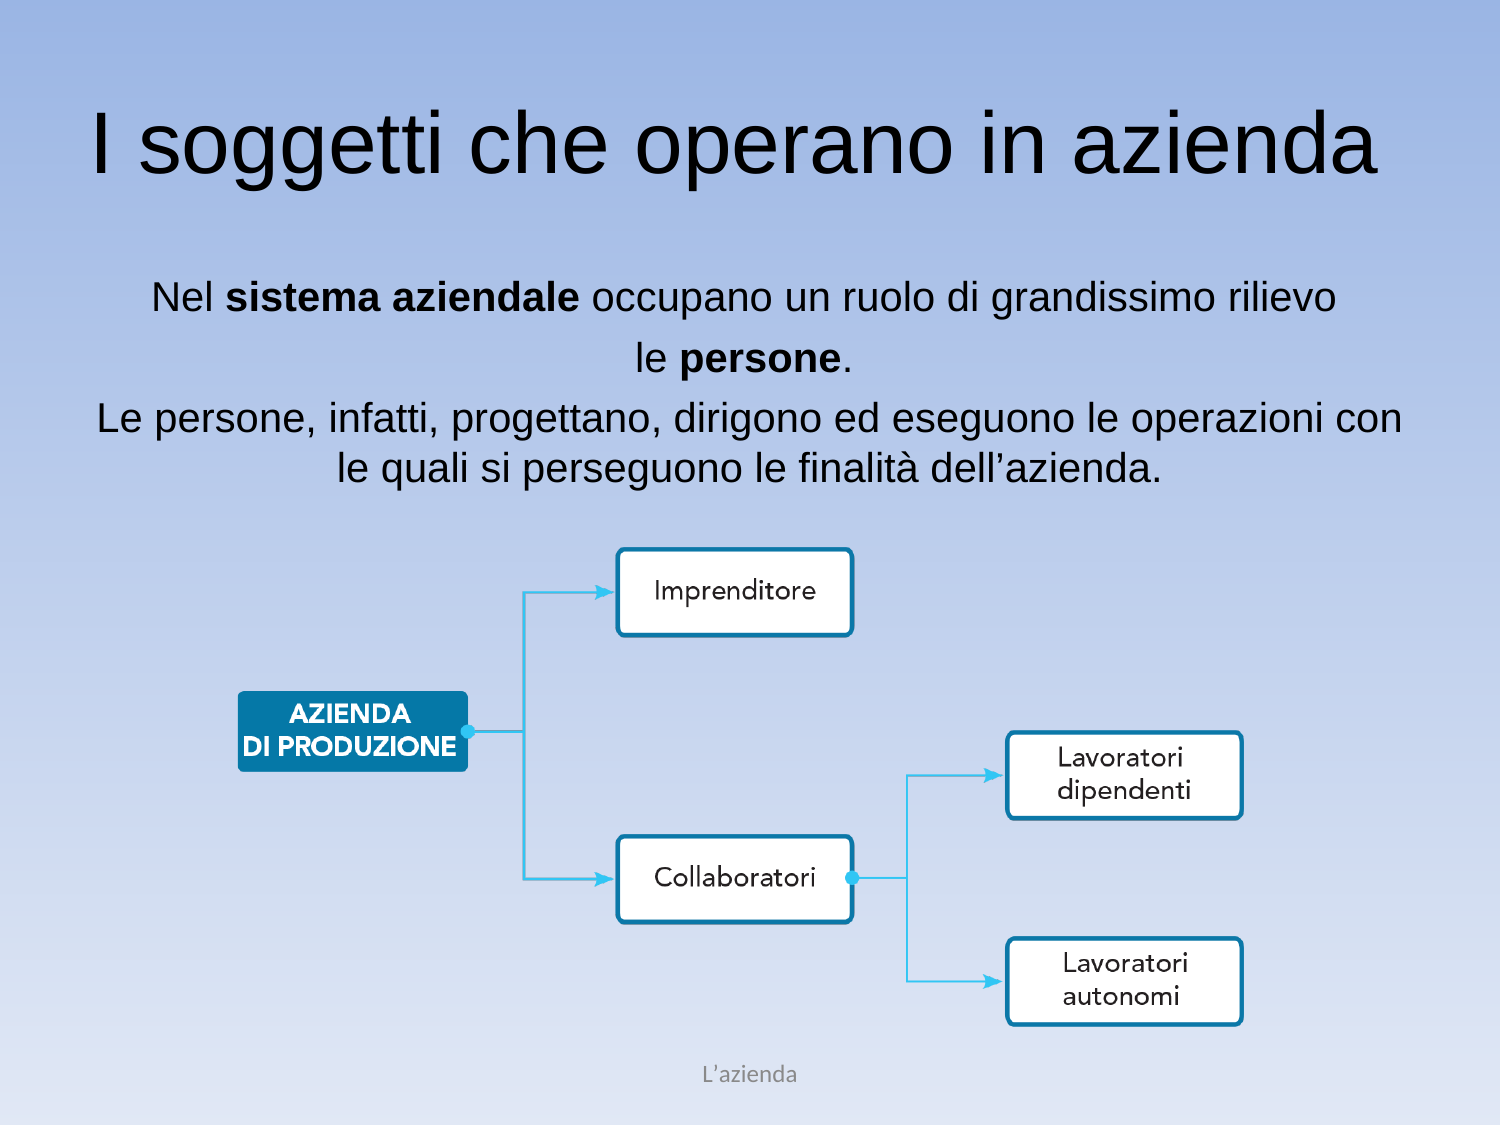

I soggetti che operano in azienda
Nel sistema aziendale occupano un ruolo di grandissimo rilievo
le persone.
Le persone, infatti, progettano, dirigono ed eseguono le operazioni con le quali si perseguono le finalità dell’azienda.
L’azienda